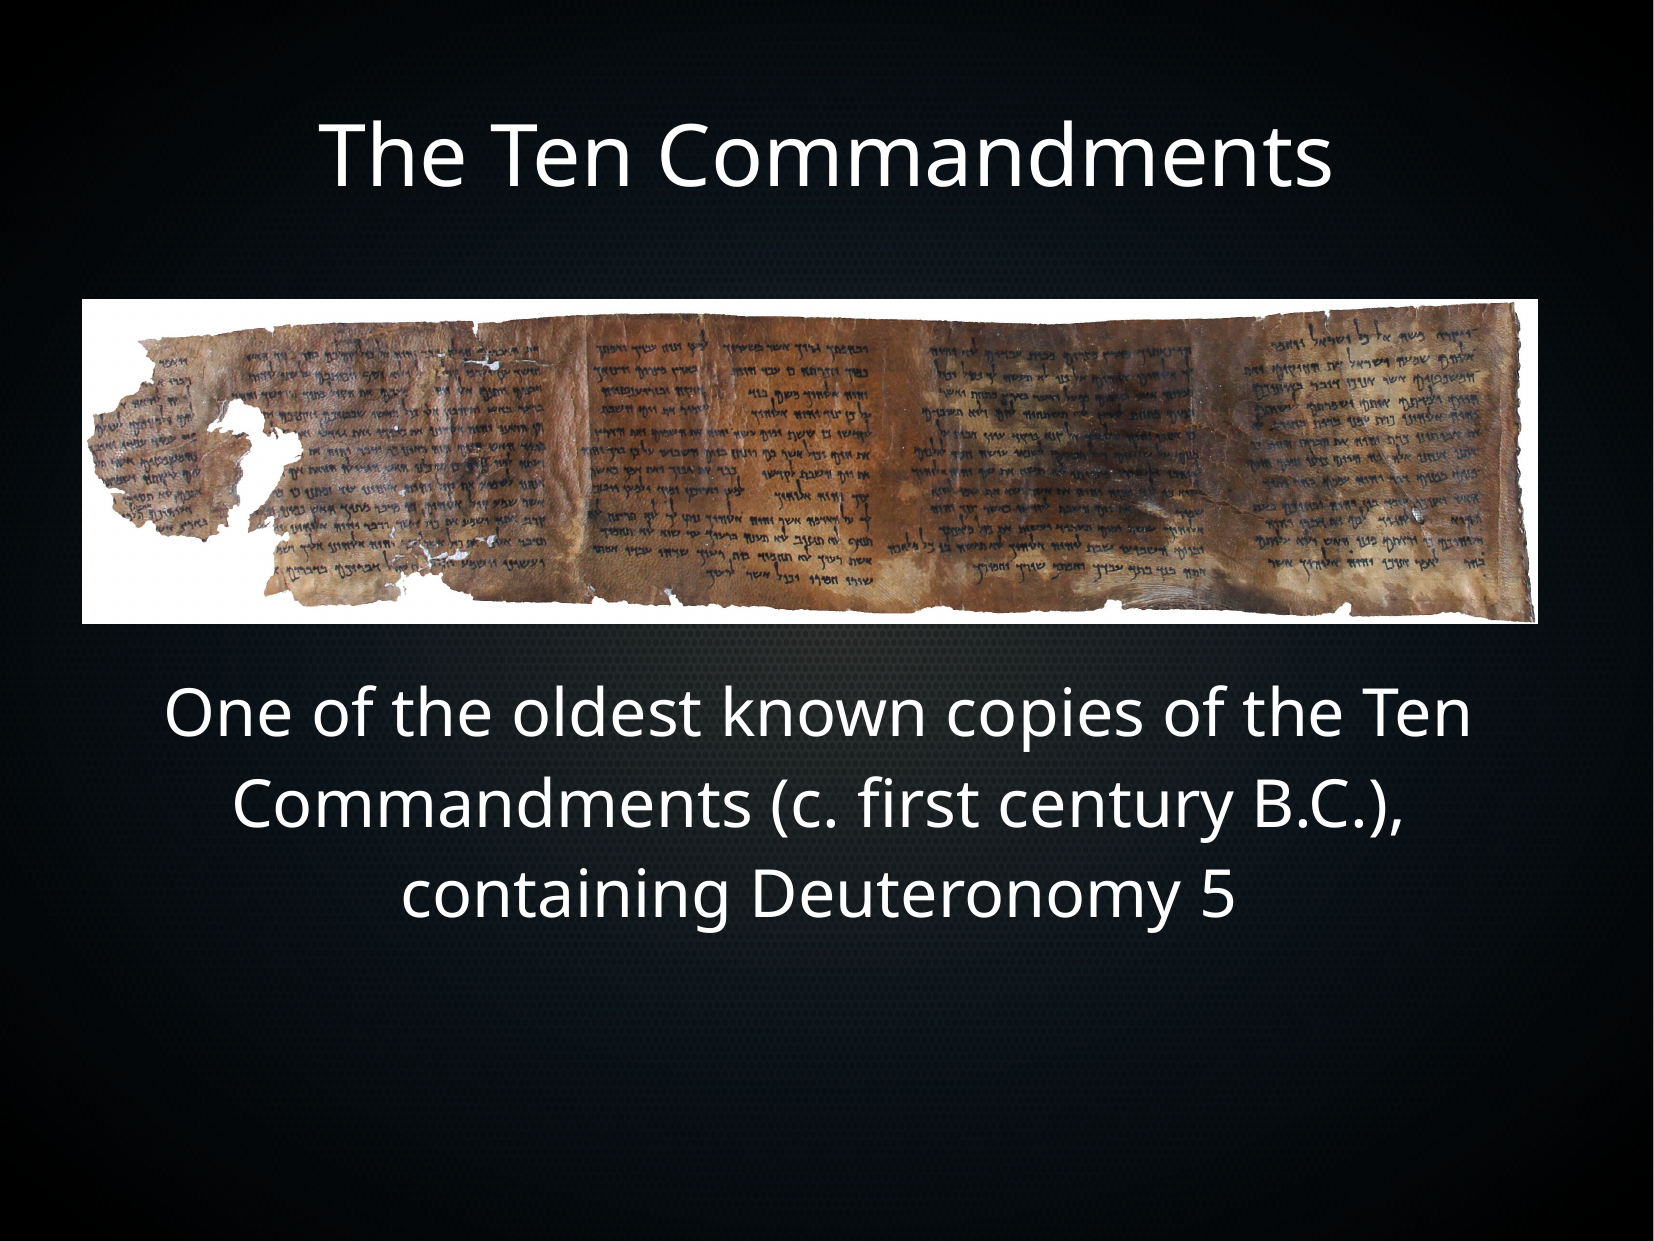

# The Ten Commandments
One of the oldest known copies of the Ten Commandments (c. first century B.C.), containing Deuteronomy 5